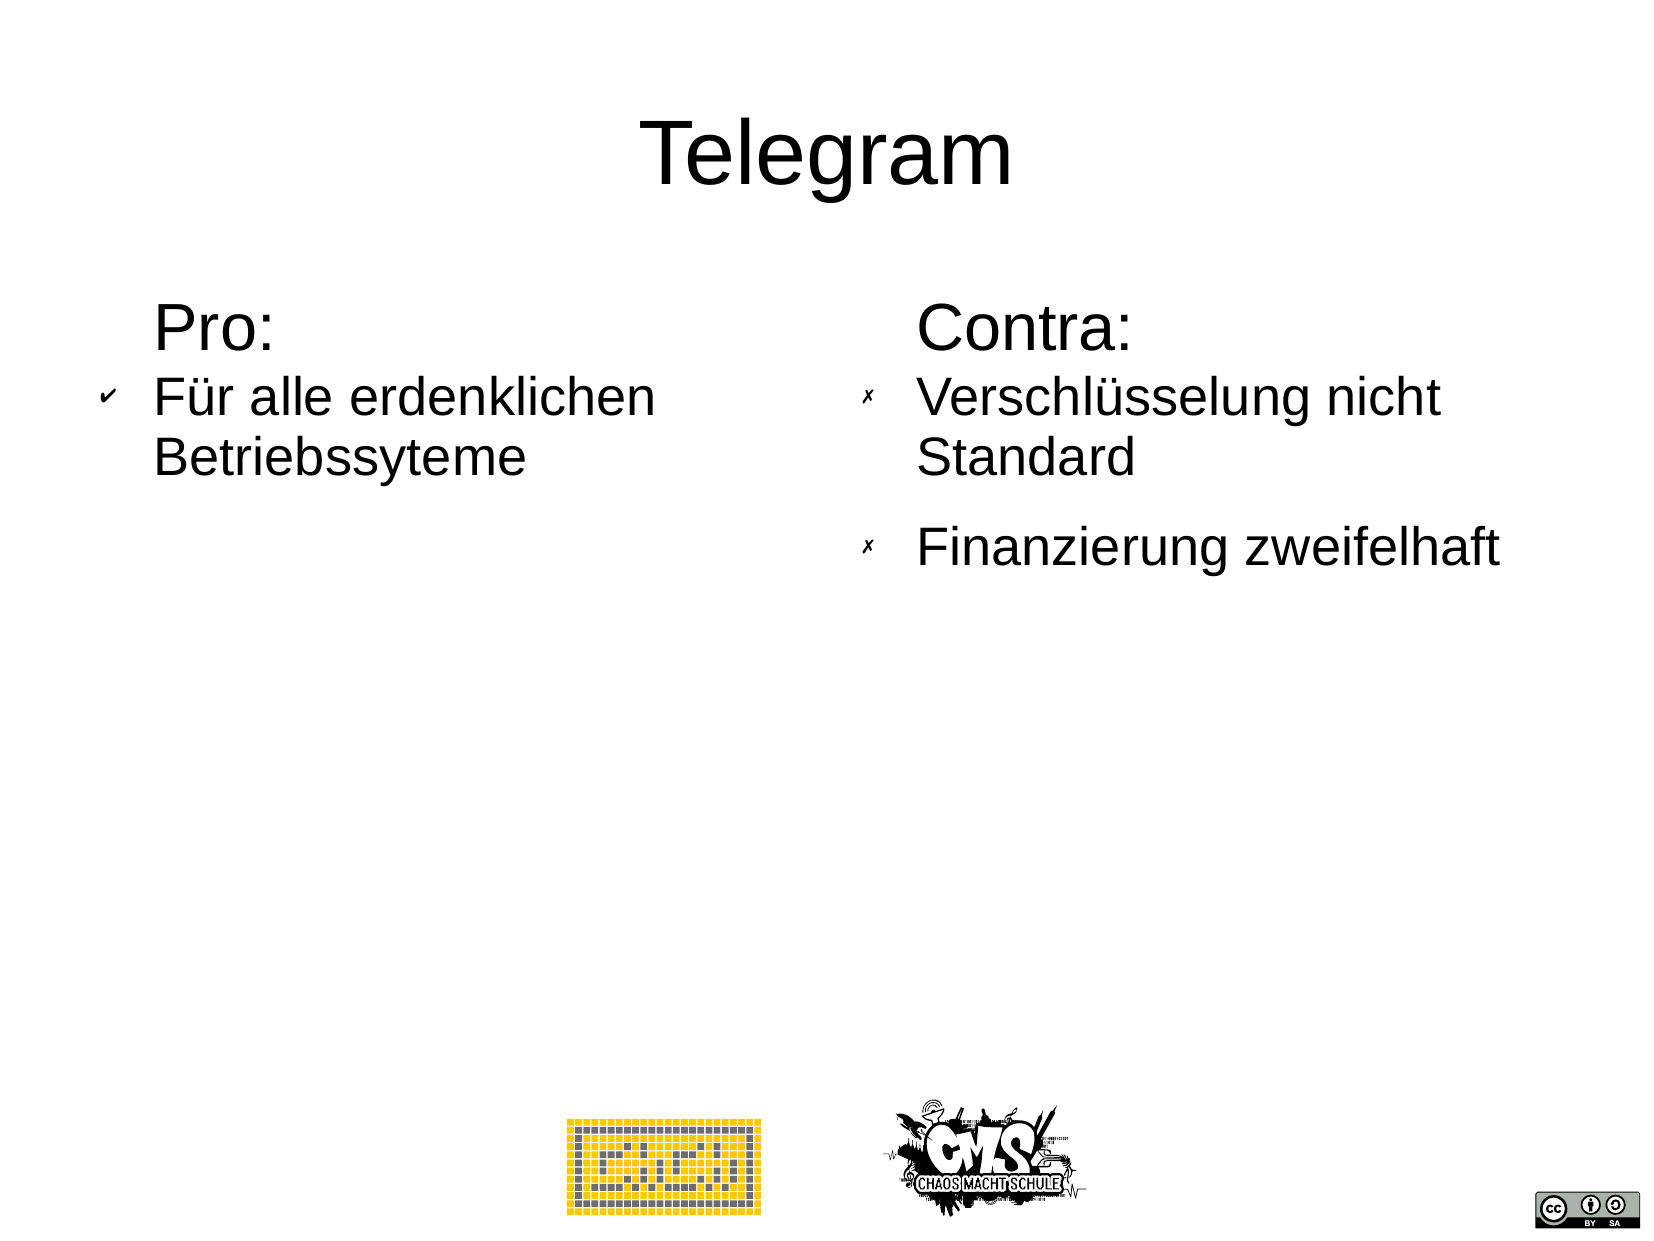

# Telegram
Pro:
Contra:
Für alle erdenklichen Betriebssyteme
Verschlüsselung nicht Standard
Finanzierung zweifelhaft